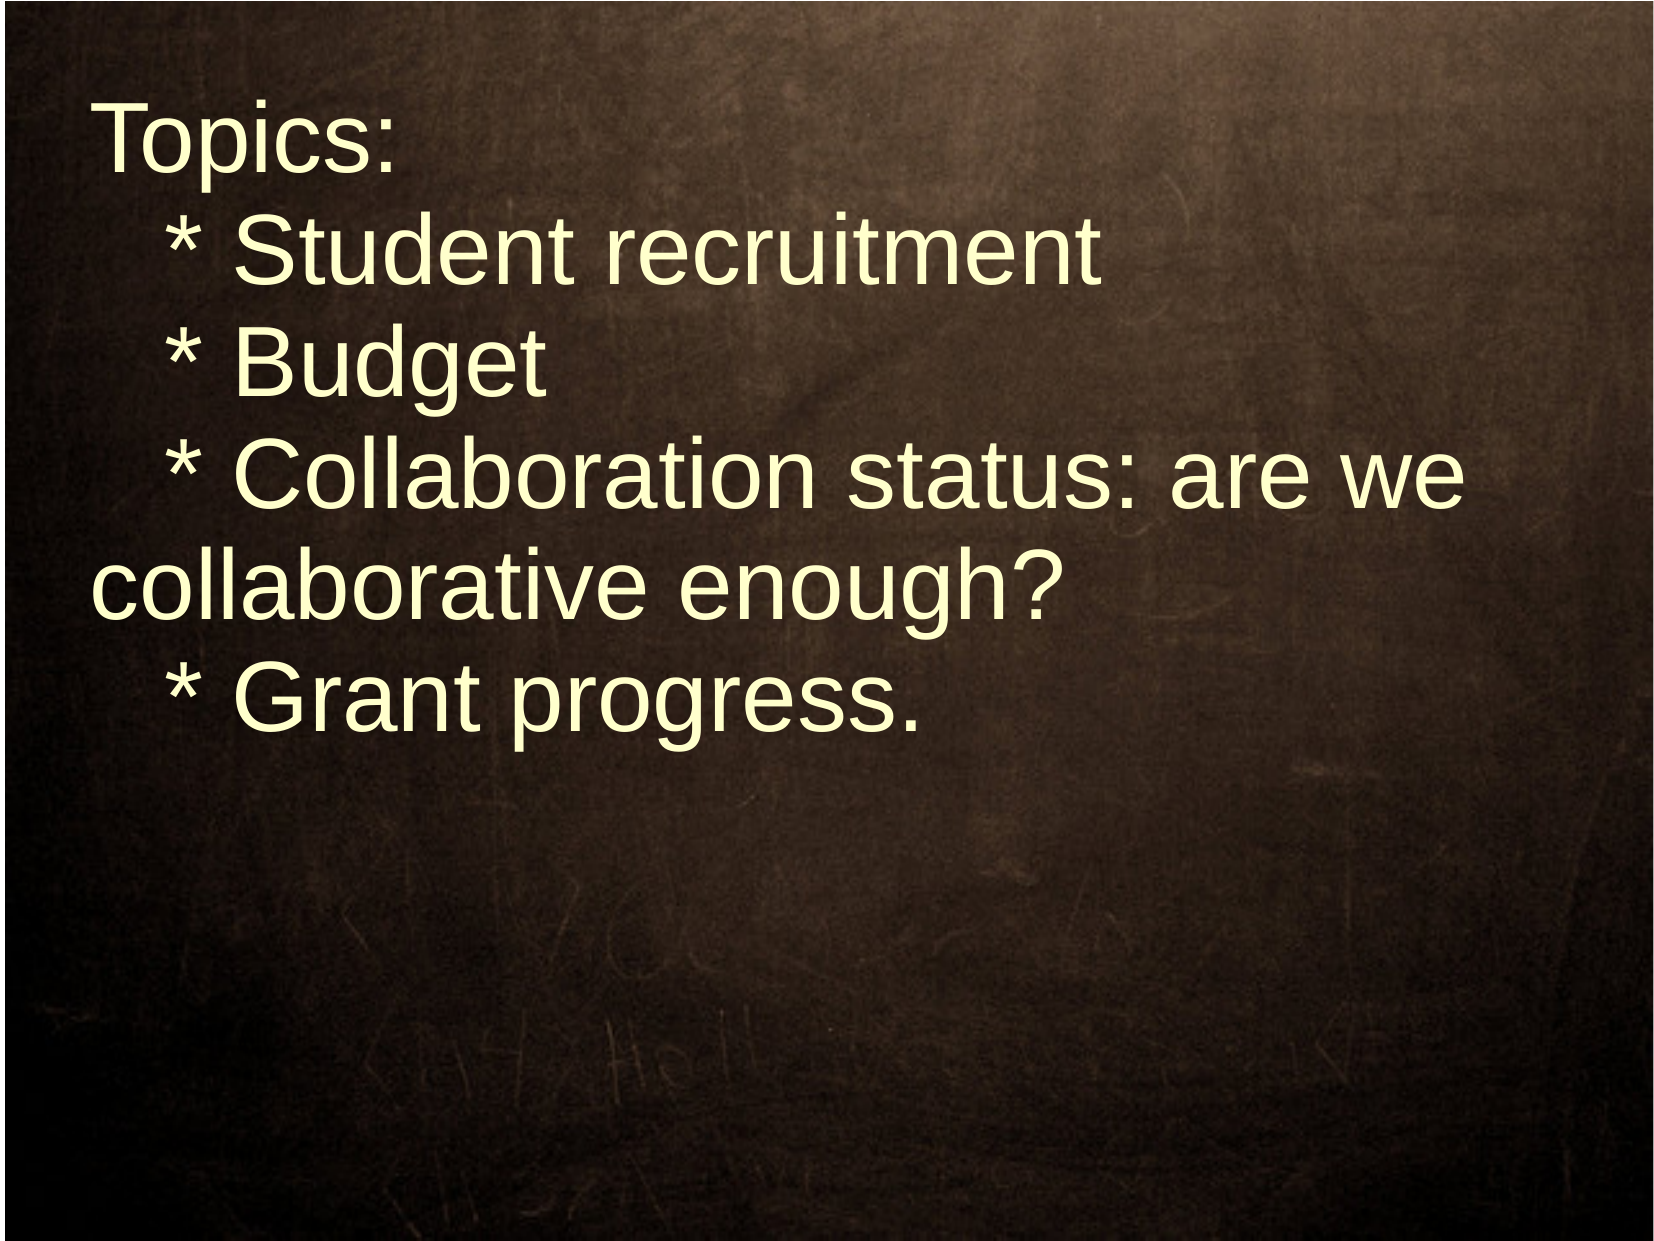

Topics:
	* Student recruitment
	* Budget
	* Collaboration status: are we collaborative enough?
	* Grant progress.